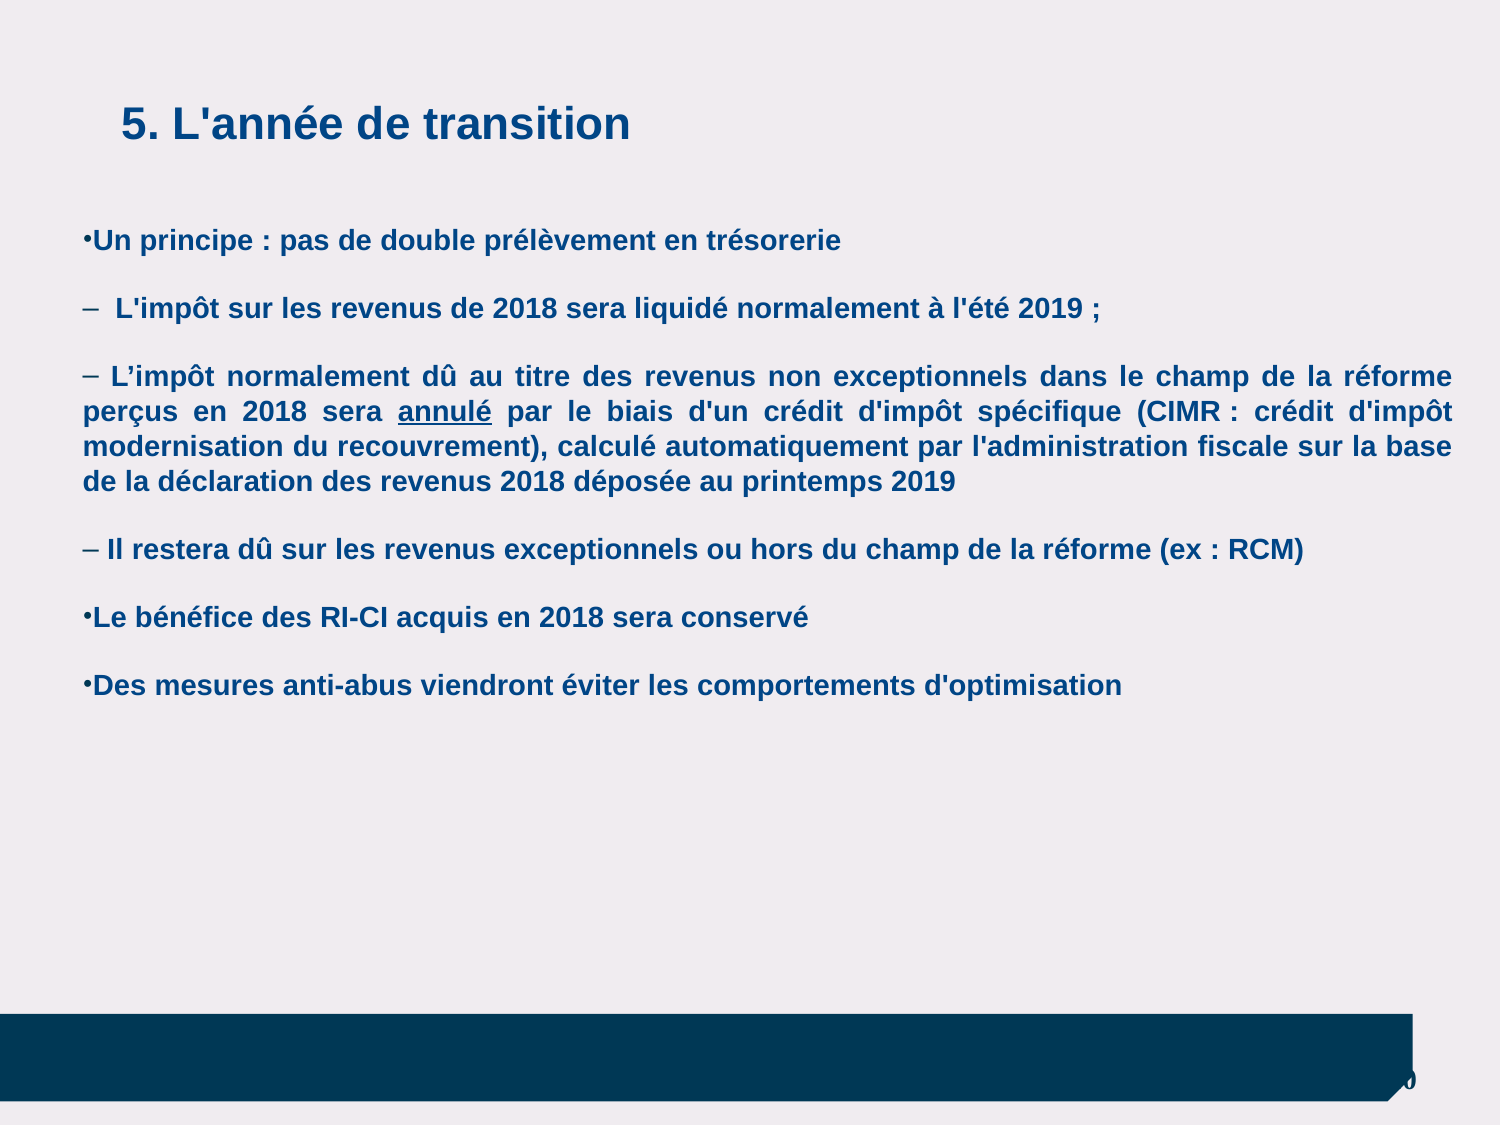

# 5. L'année de transition
Un principe : pas de double prélèvement en trésorerie
 L'impôt sur les revenus de 2018 sera liquidé normalement à l'été 2019 ;
 L’impôt normalement dû au titre des revenus non exceptionnels dans le champ de la réforme perçus en 2018 sera annulé par le biais d'un crédit d'impôt spécifique (CIMR : crédit d'impôt modernisation du recouvrement), calculé automatiquement par l'administration fiscale sur la base de la déclaration des revenus 2018 déposée au printemps 2019
 Il restera dû sur les revenus exceptionnels ou hors du champ de la réforme (ex : RCM)
Le bénéfice des RI-CI acquis en 2018 sera conservé
Des mesures anti-abus viendront éviter les comportements d'optimisation